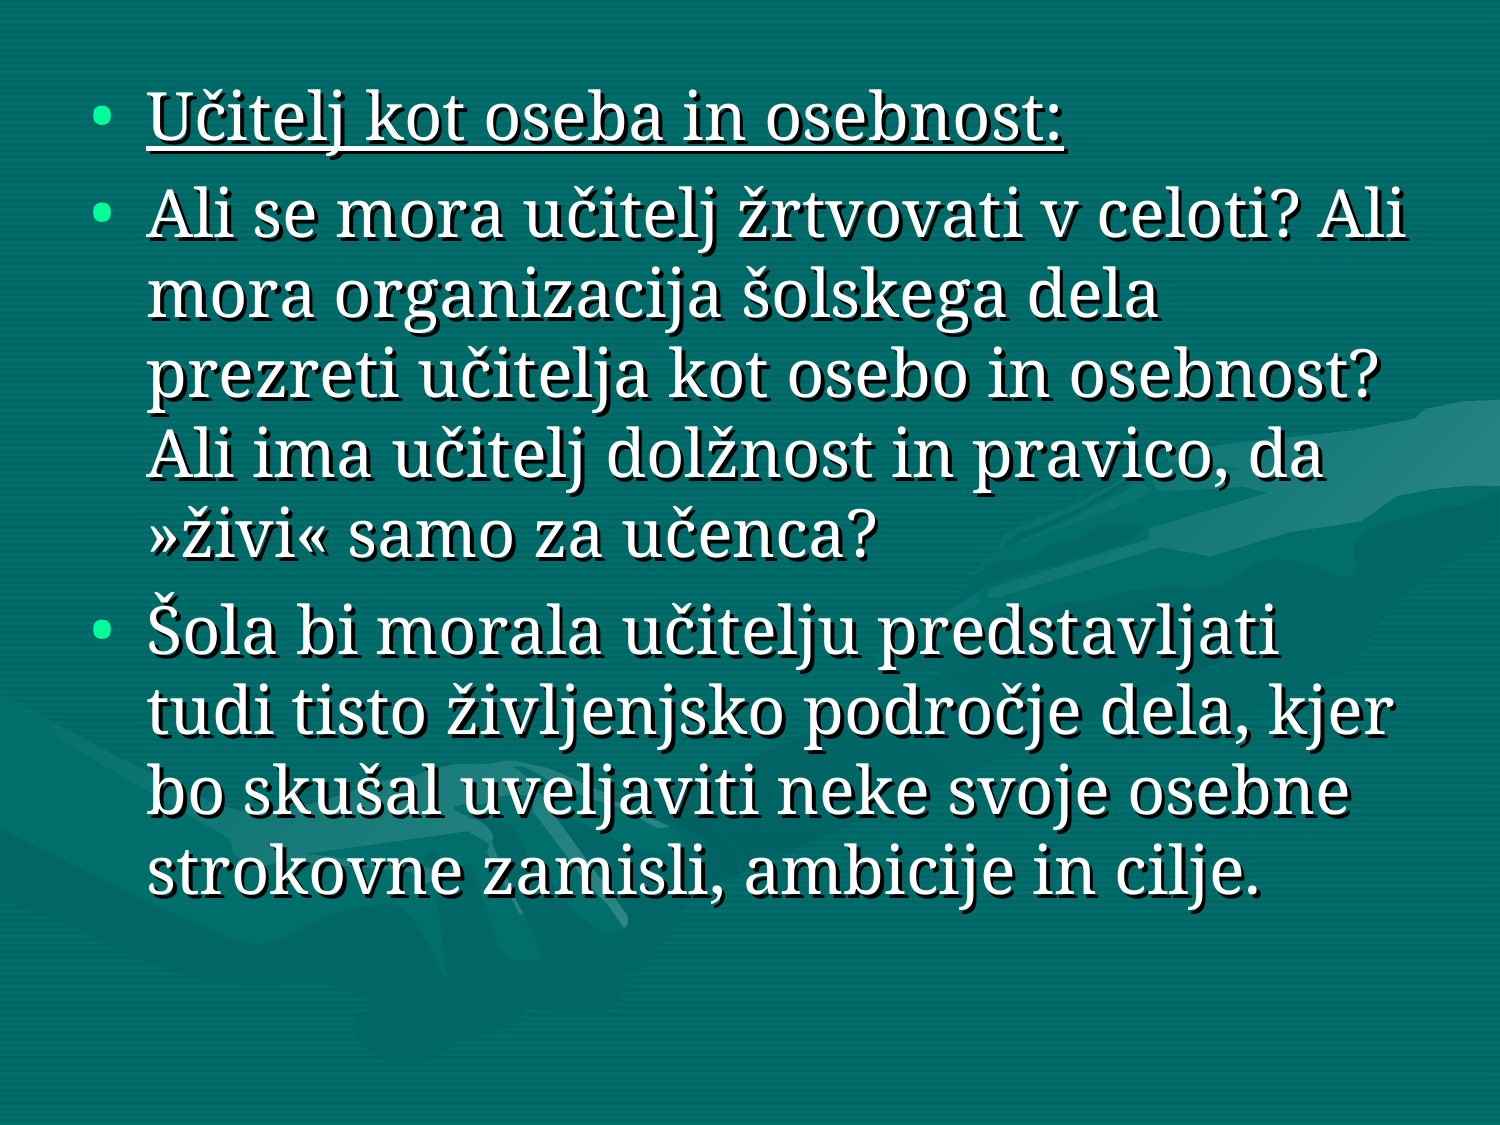

#
Učitelj kot oseba in osebnost:
Ali se mora učitelj žrtvovati v celoti? Ali mora organizacija šolskega dela prezreti učitelja kot osebo in osebnost? Ali ima učitelj dolžnost in pravico, da »živi« samo za učenca?
Šola bi morala učitelju predstavljati tudi tisto življenjsko področje dela, kjer bo skušal uveljaviti neke svoje osebne strokovne zamisli, ambicije in cilje.